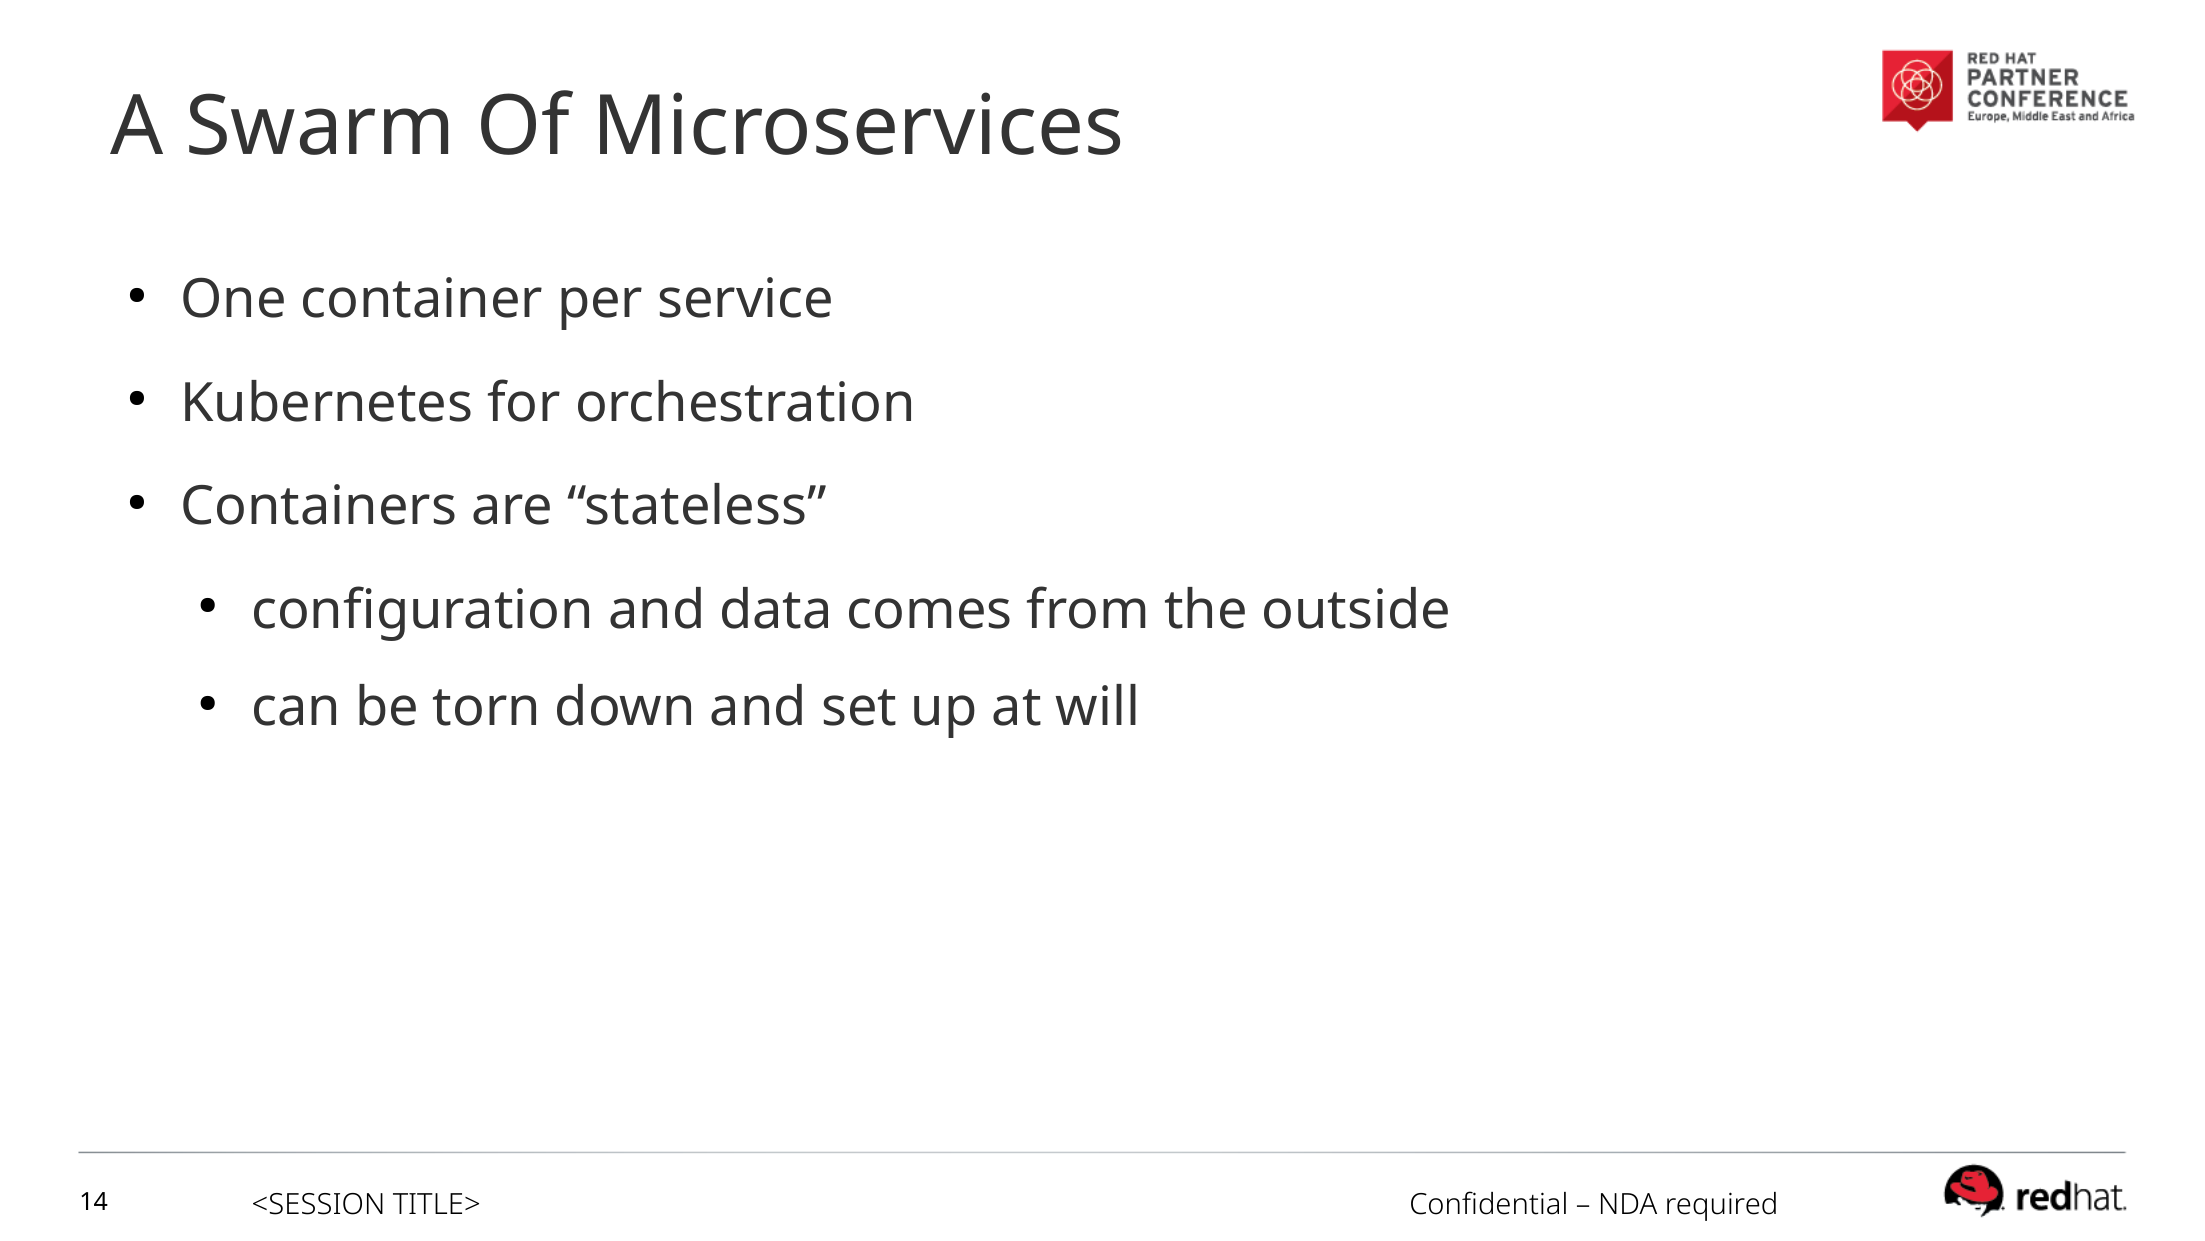

A Swarm Of Microservices
# One container per service
Kubernetes for orchestration
Containers are “stateless”
configuration and data comes from the outside
can be torn down and set up at will